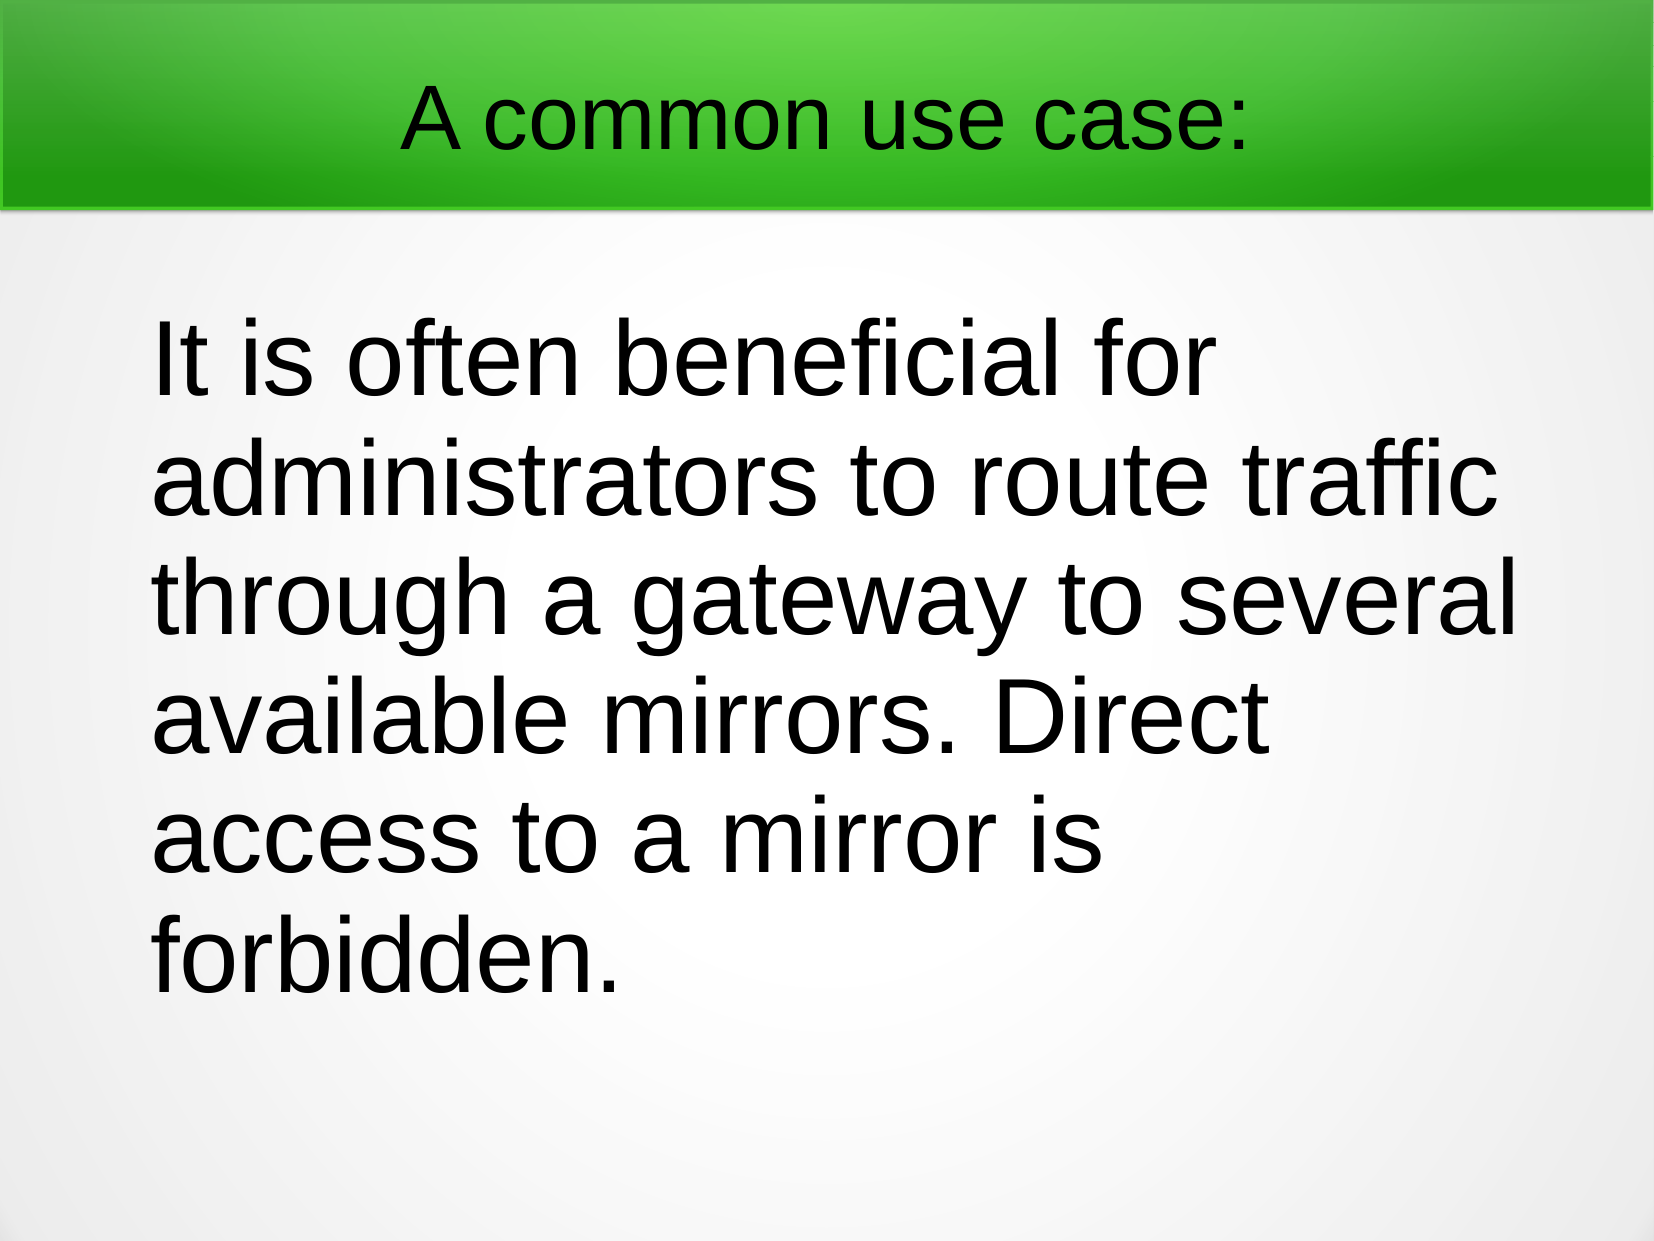

# A common use case:
It is often beneficial for administrators to route traffic through a gateway to several available mirrors. Direct access to a mirror is forbidden.